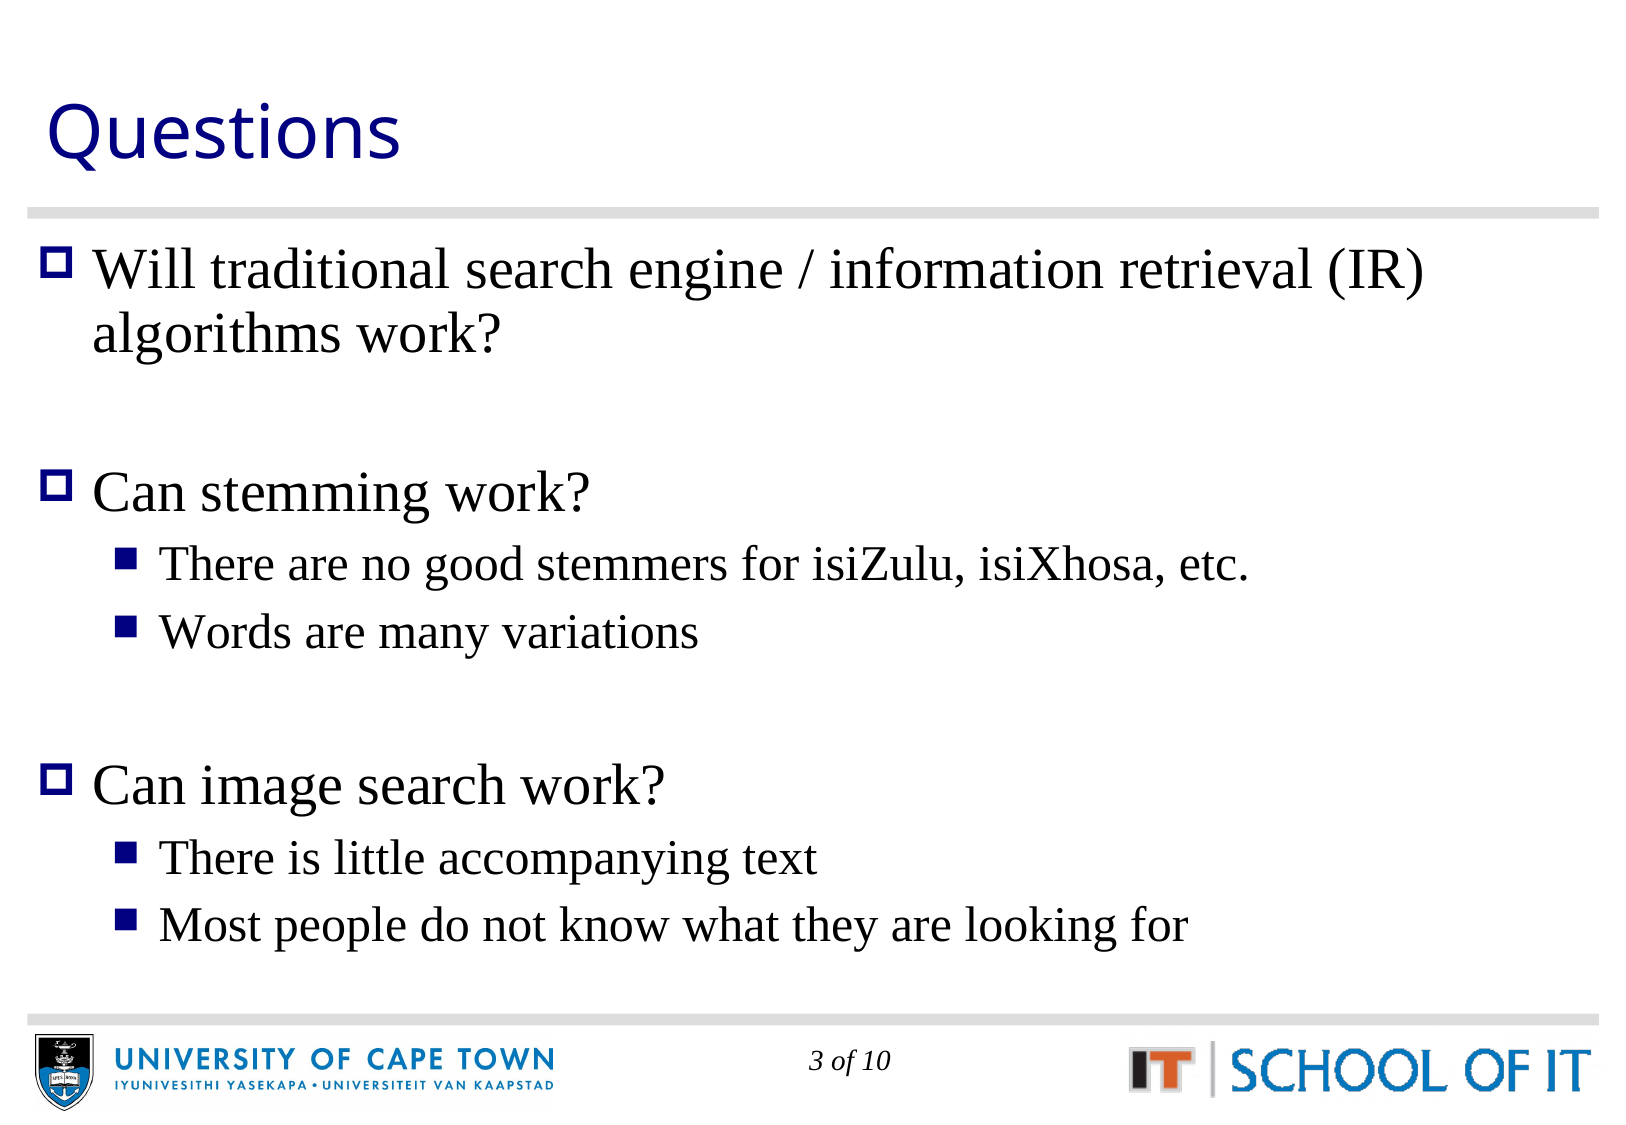

# Questions
Will traditional search engine / information retrieval (IR) algorithms work?
Can stemming work?
There are no good stemmers for isiZulu, isiXhosa, etc.
Words are many variations
Can image search work?
There is little accompanying text
Most people do not know what they are looking for
3